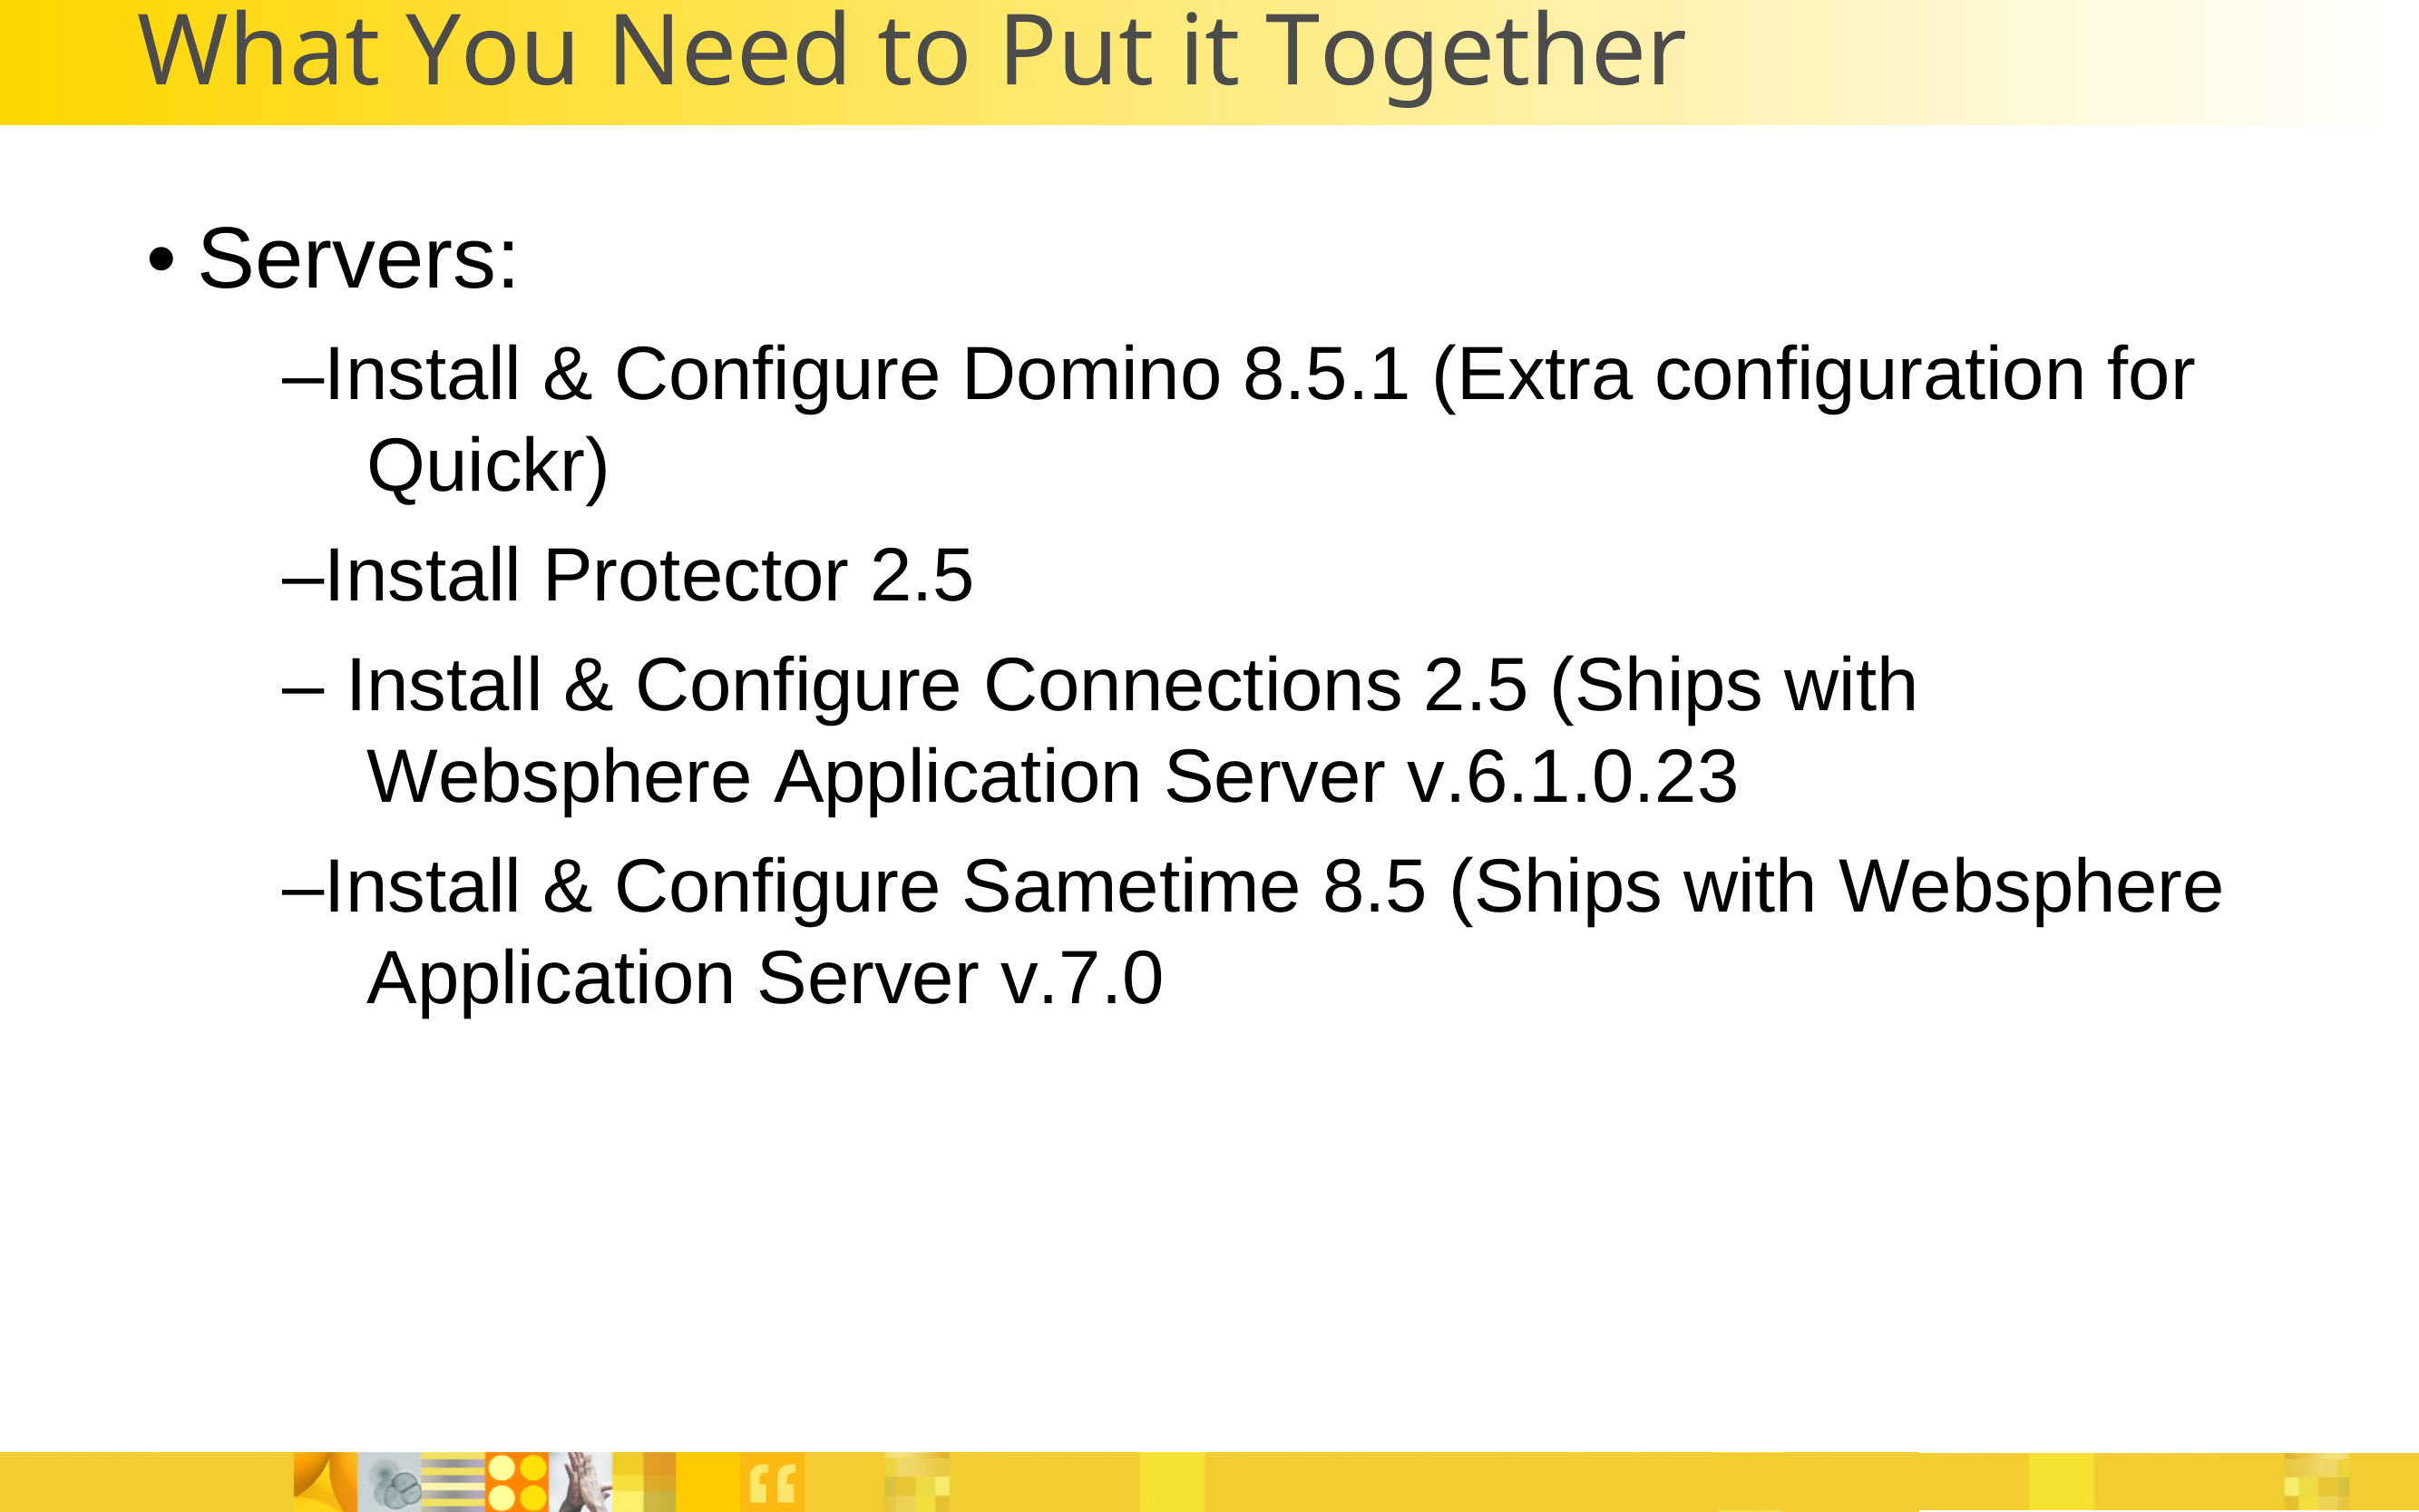

# What You Need to Put it Together
Servers:
Install & Configure Domino 8.5.1 (Extra configuration for Quickr)
Install Protector 2.5
 Install & Configure Connections 2.5 (Ships with Websphere Application Server v.6.1.0.23
Install & Configure Sametime 8.5 (Ships with Websphere Application Server v.7.0